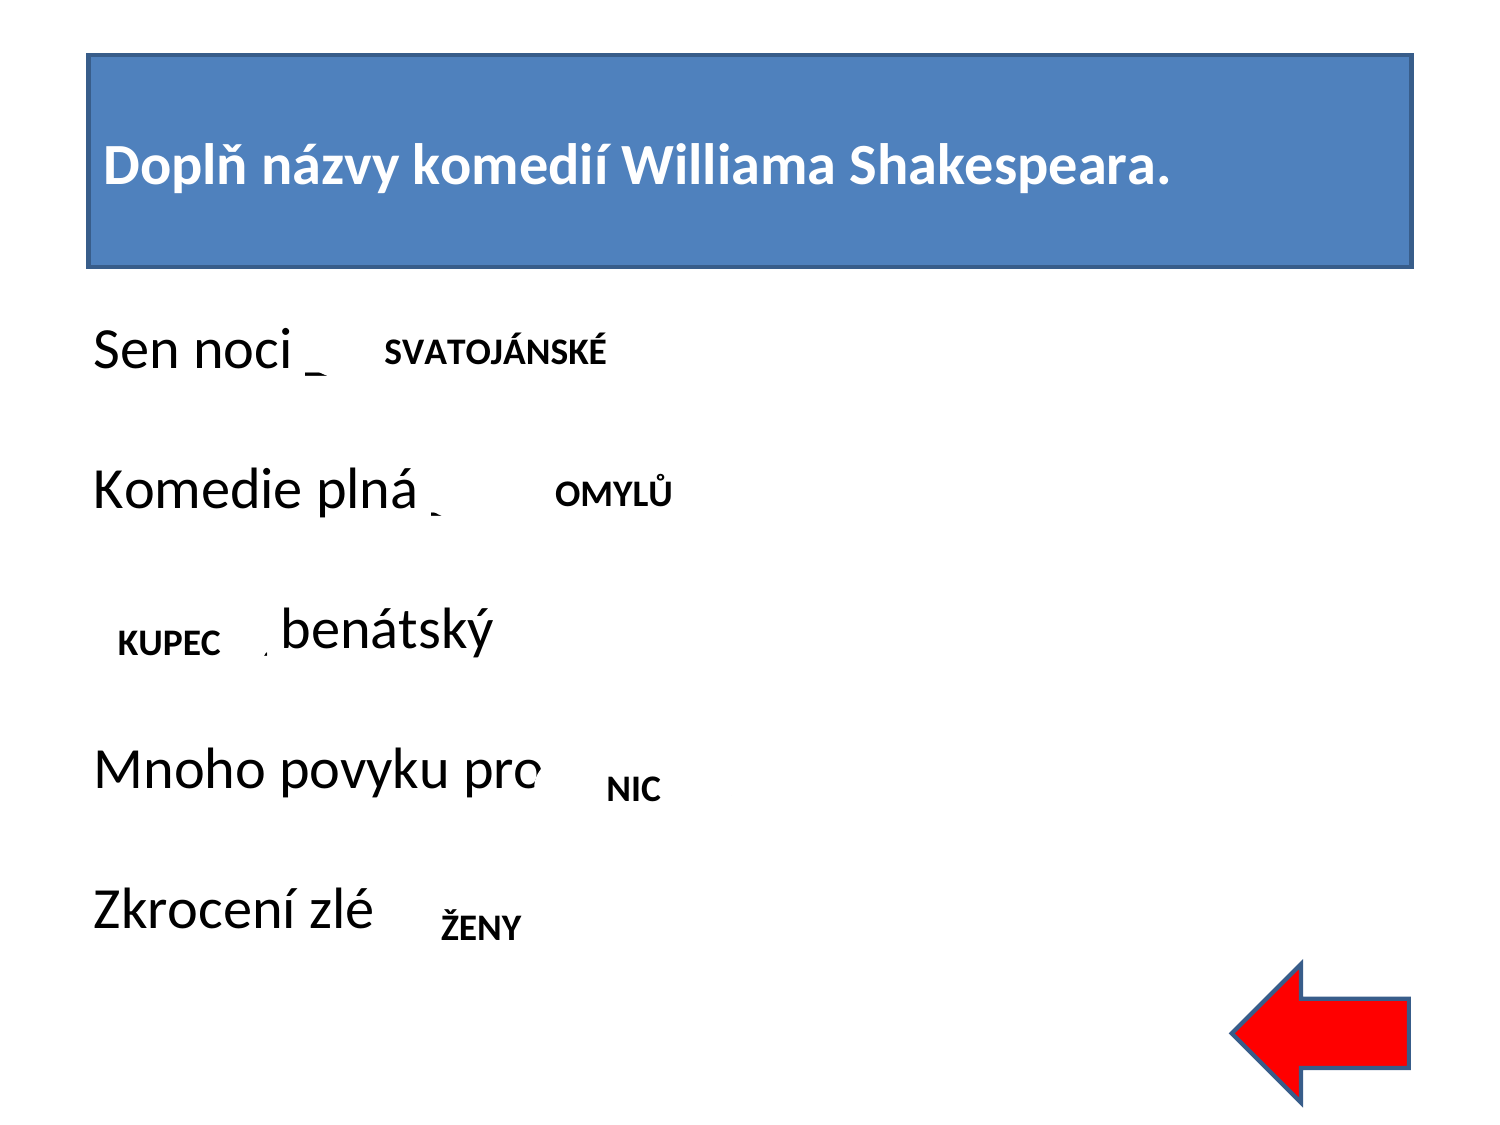

Doplň názvy komedií Williama Shakespeara.
Sen noci ______
Komedie plná ______
______ benátský
Mnoho povyku pro ______
Zkrocení zlé ______
SVATOJÁNSKÉ
OMYLŮ
KUPEC
NIC
ŽENY